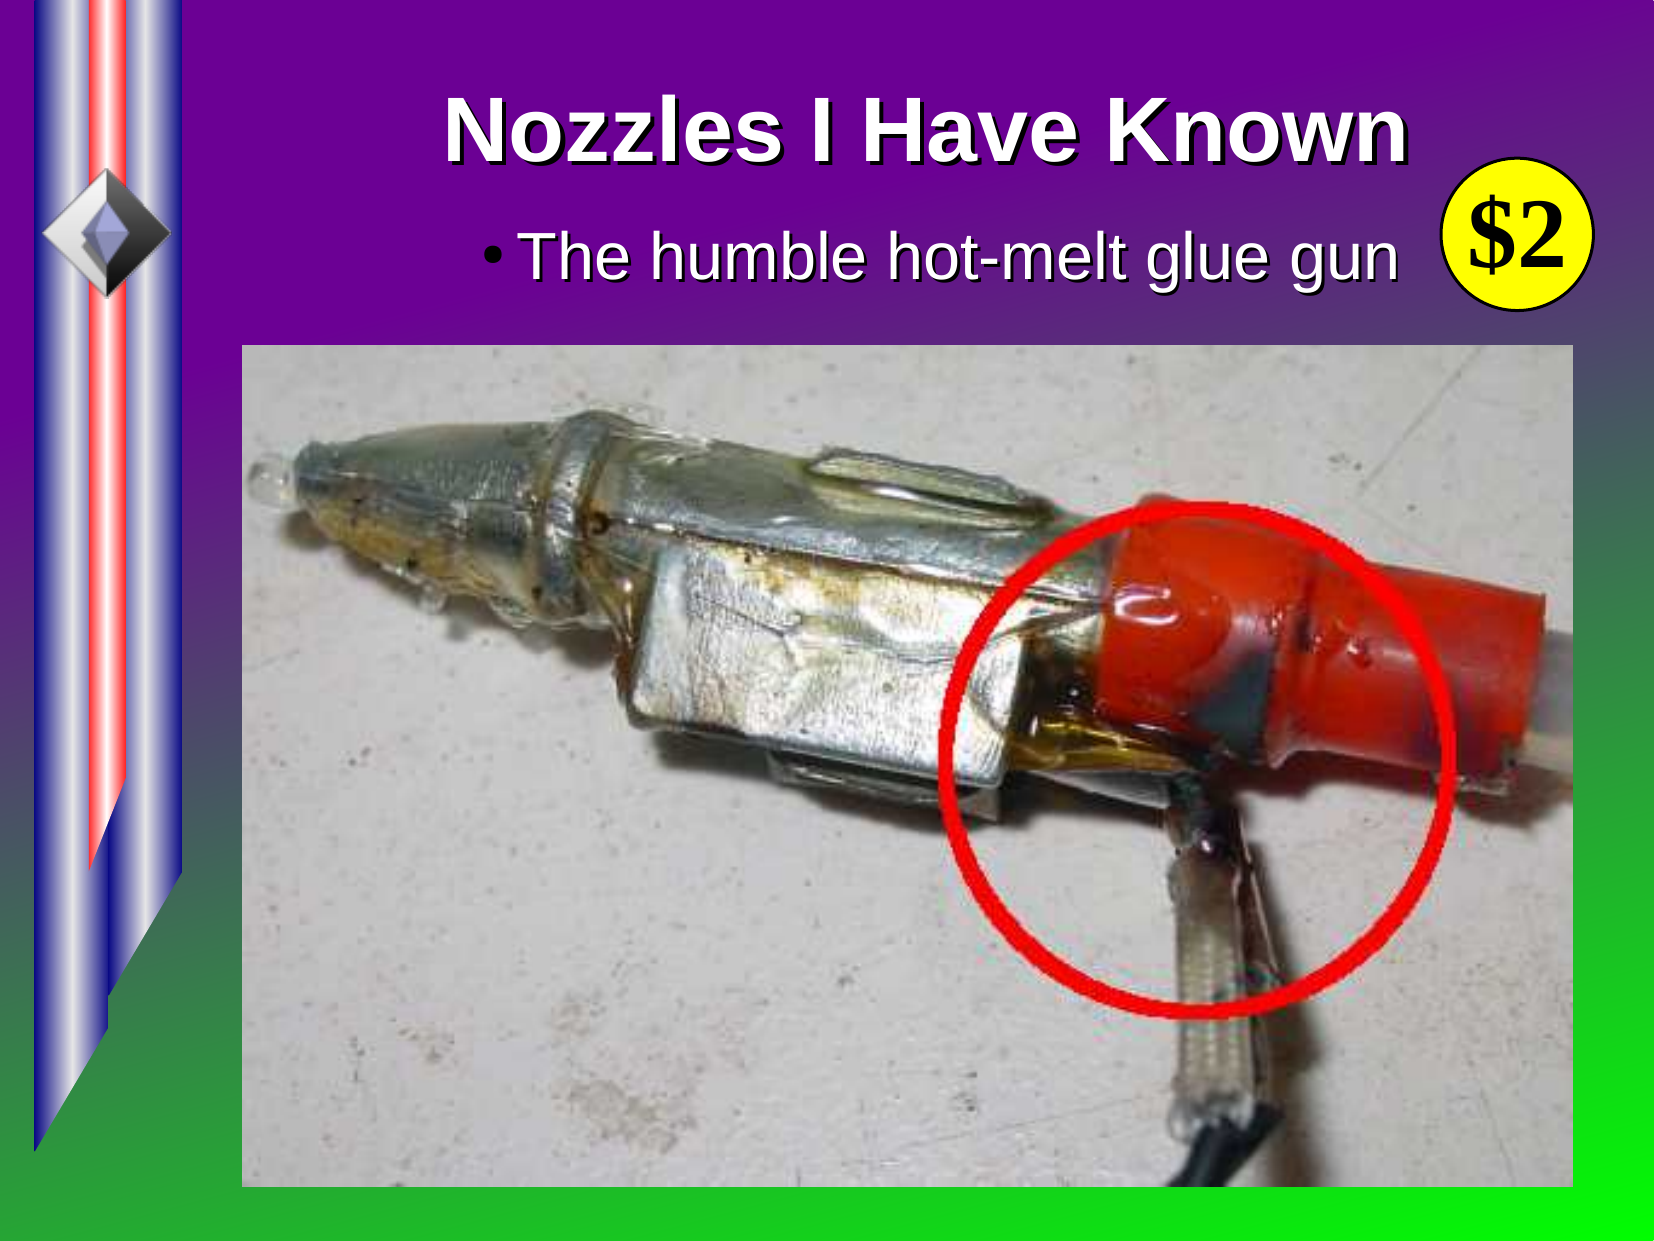

# Nozzles I Have Known
$2
The humble hot-melt glue gun